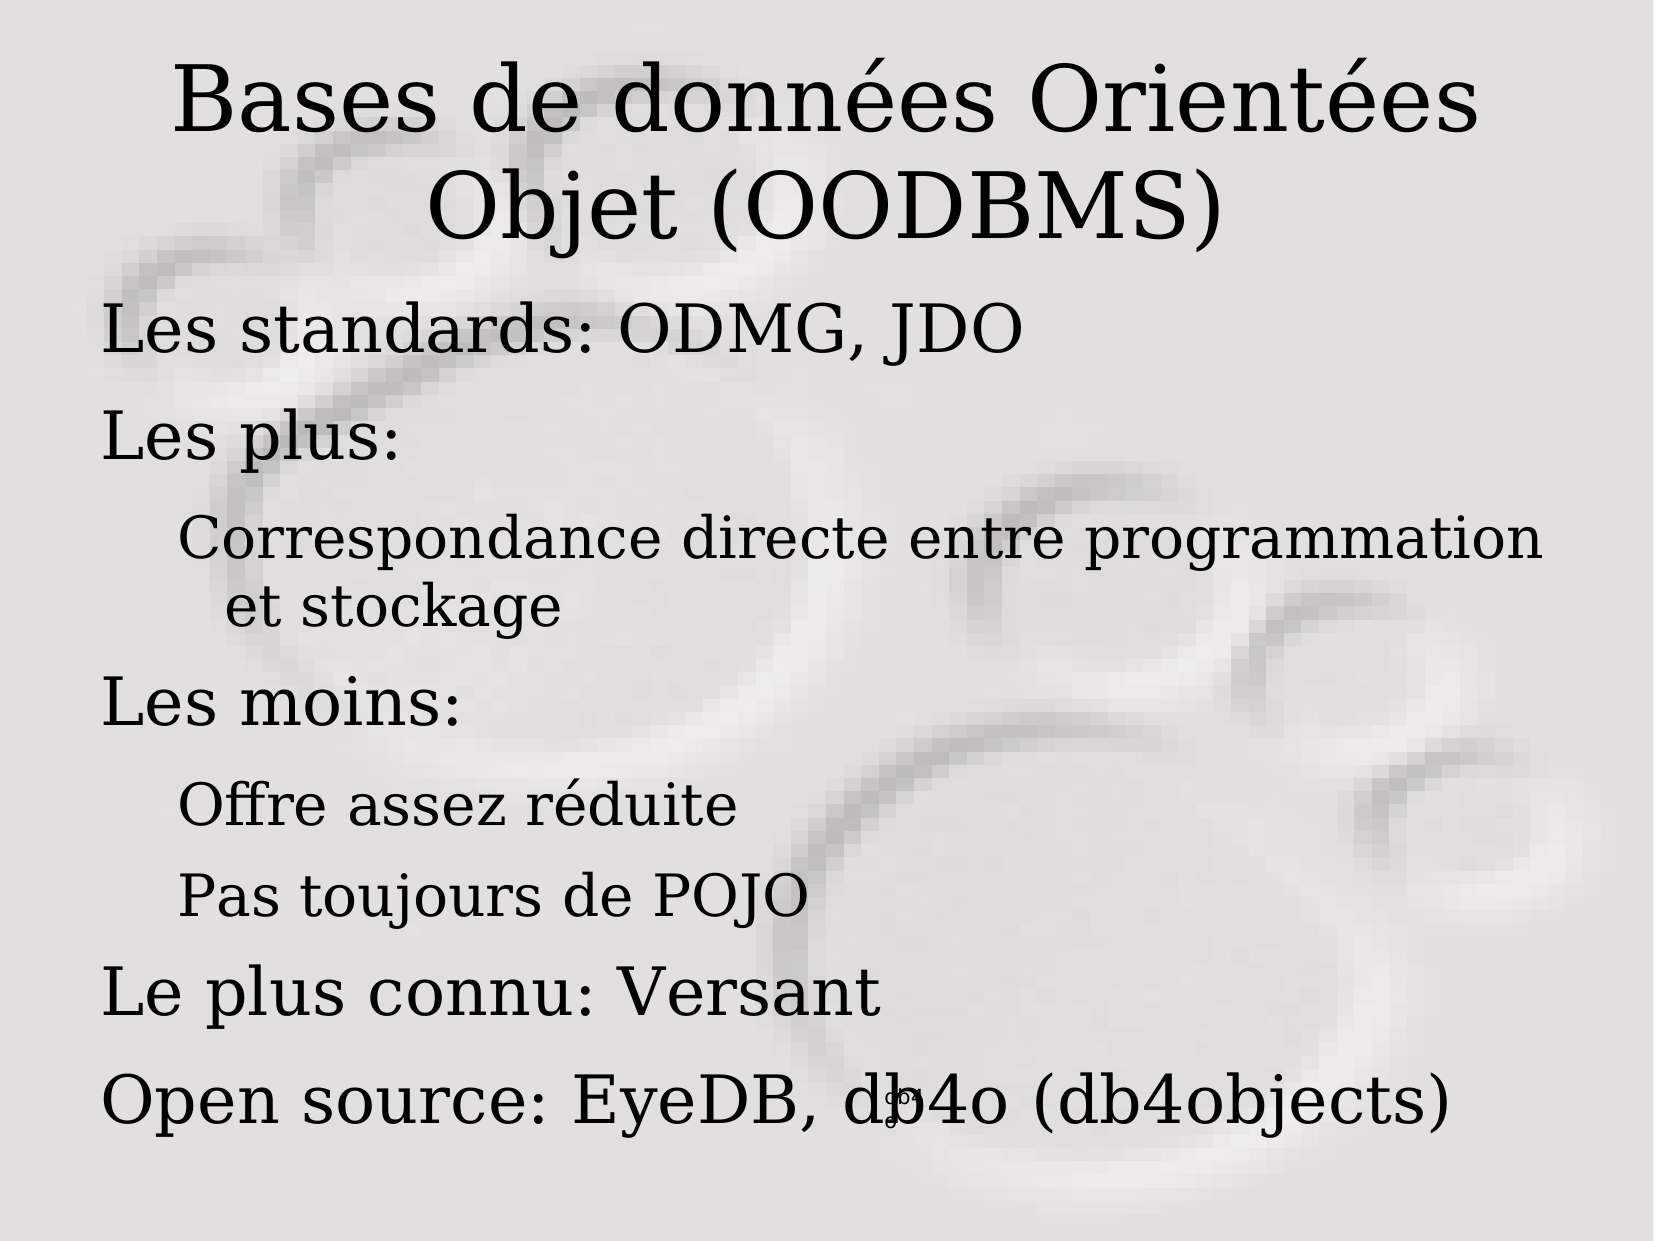

# Bases de données Orientées Objet (OODBMS)
Les standards: ODMG, JDO
Les plus:
Correspondance directe entre programmation et stockage
Les moins:
Offre assez réduite
Pas toujours de POJO
Le plus connu: Versant
Open source: EyeDB, db4o (db4objects)
db4o